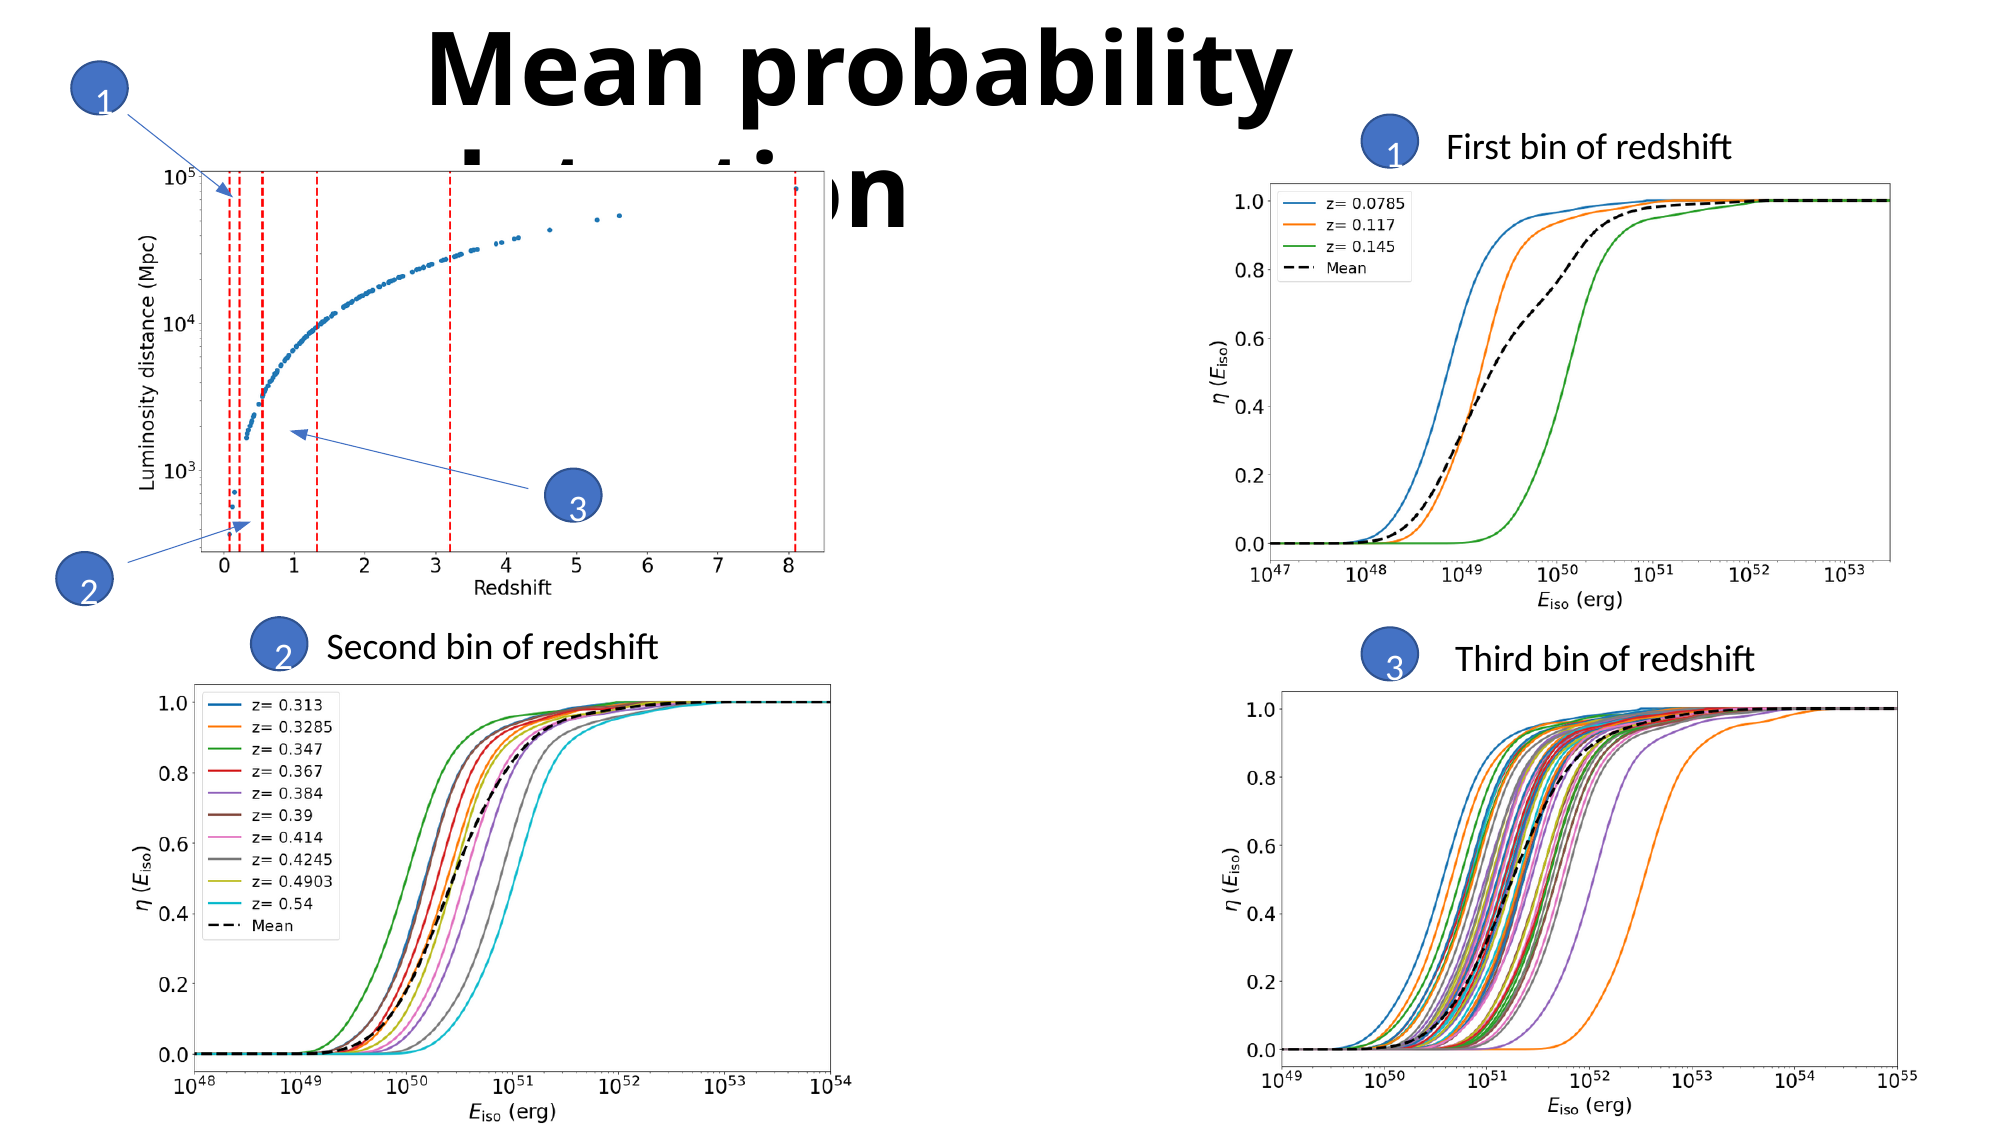

Mean probability detection
1
First bin of redshift
1
3
2
Second bin of redshift
2
Third bin of redshift
3